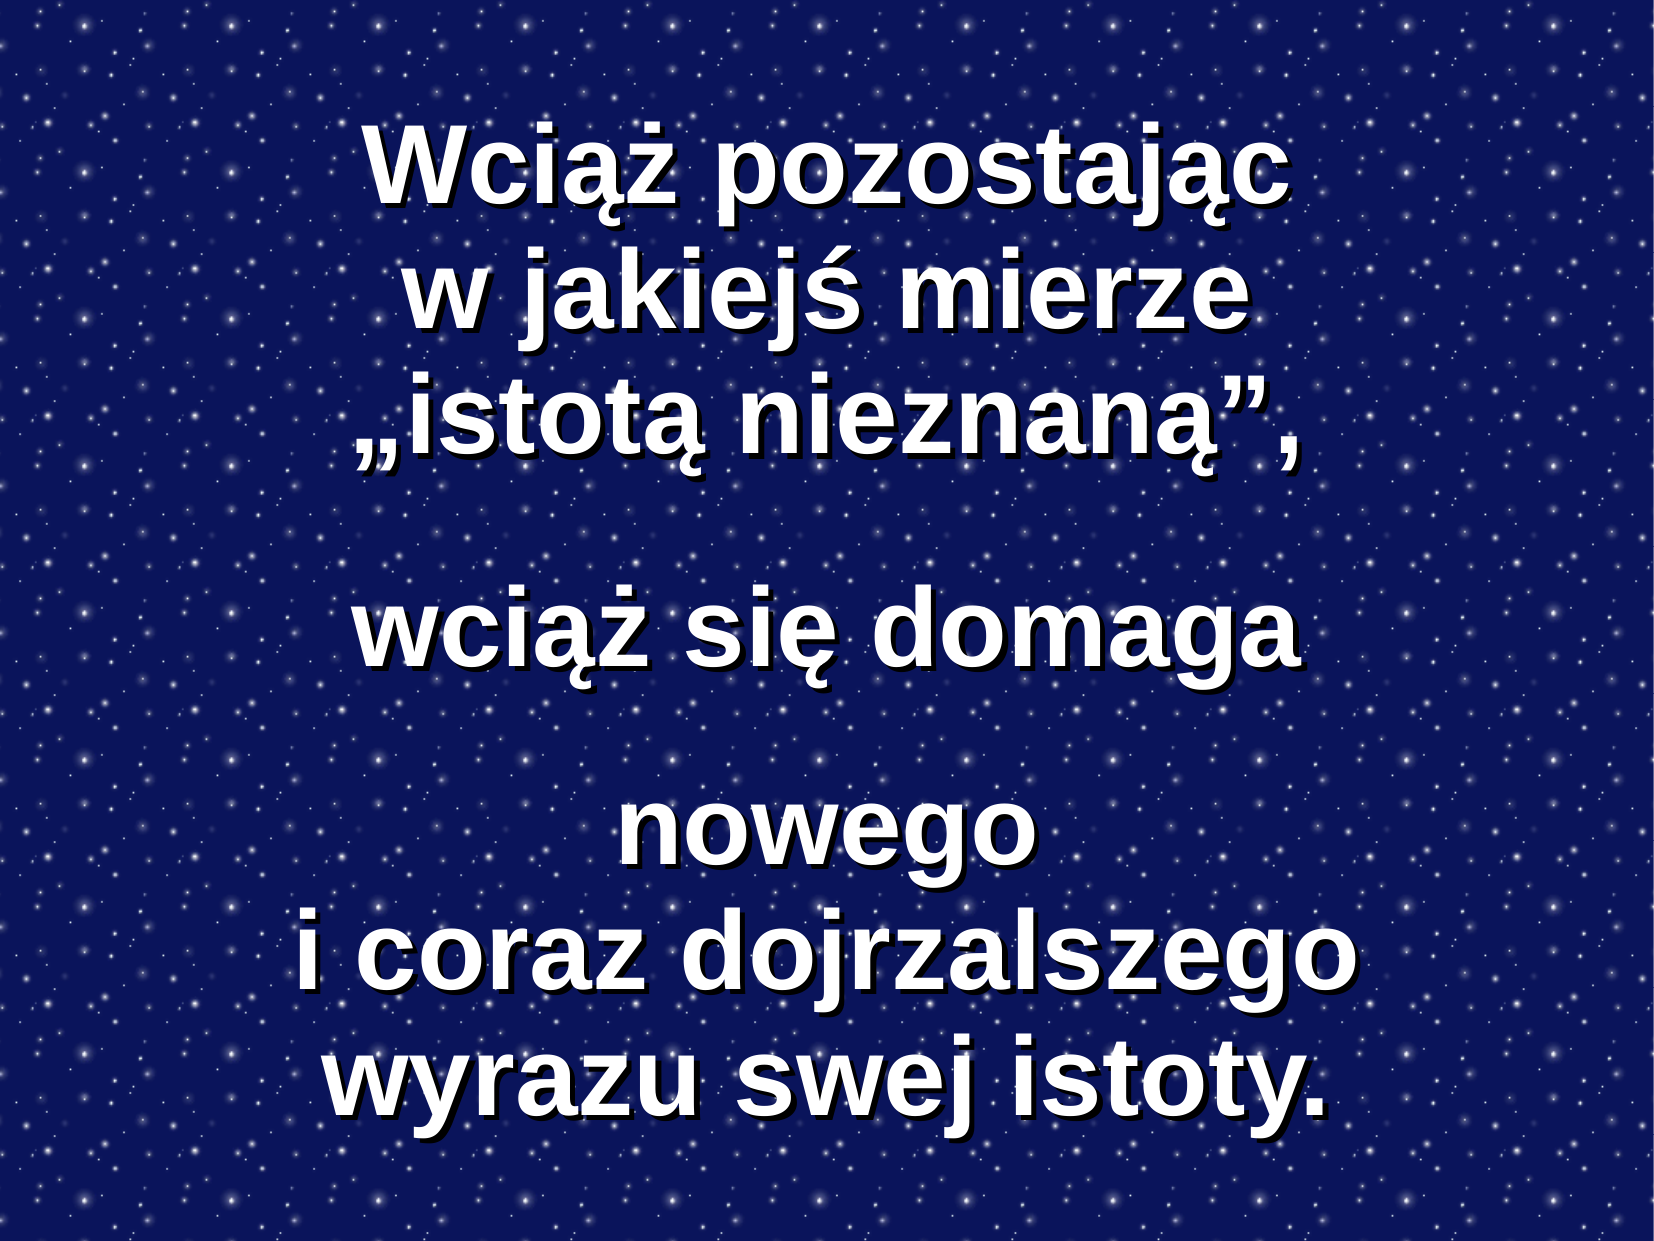

# Wciąż pozostając
w jakiejś mierze
„istotą nieznaną”,
wciąż się domaga
nowego
i coraz dojrzalszego
wyrazu swej istoty.